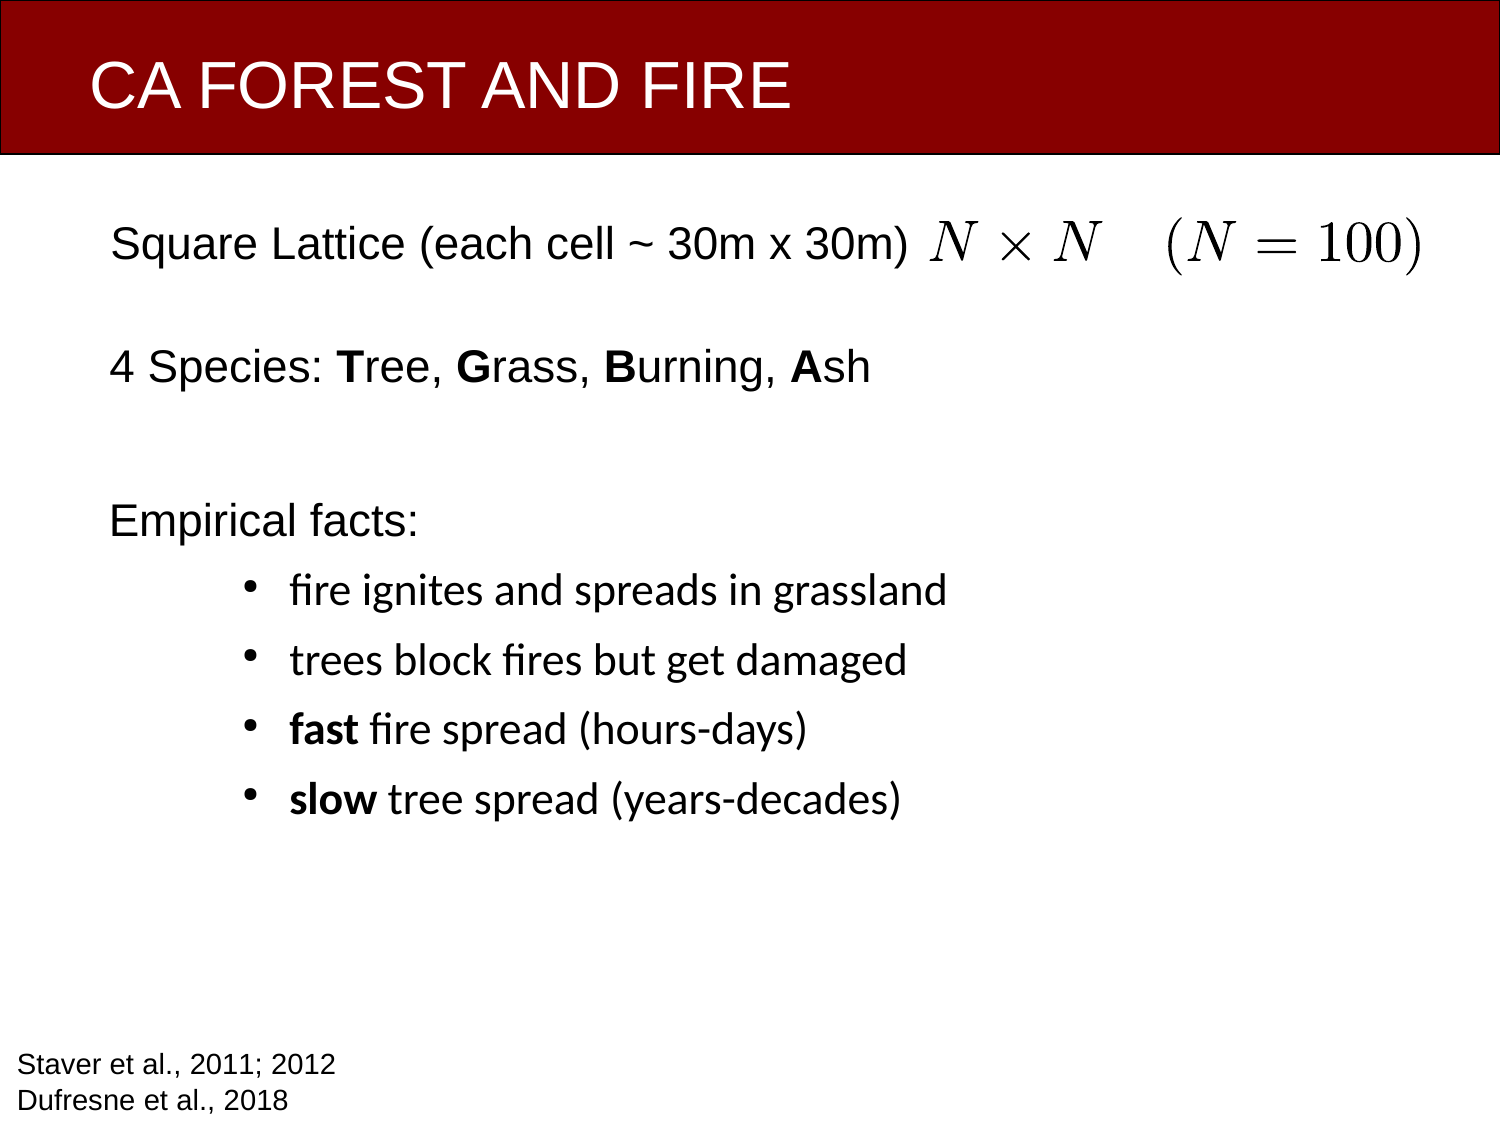

# CA FOREST AND FIRE
Square Lattice (each cell ~ 30m x 30m)
Empirical facts:
fire ignites and spreads in grassland
trees block fires but get damaged
fast fire spread (hours-days)
slow tree spread (years-decades)
4 Species: Tree, Grass, Burning, Ash
Staver et al., 2011; 2012
Dufresne et al., 2018